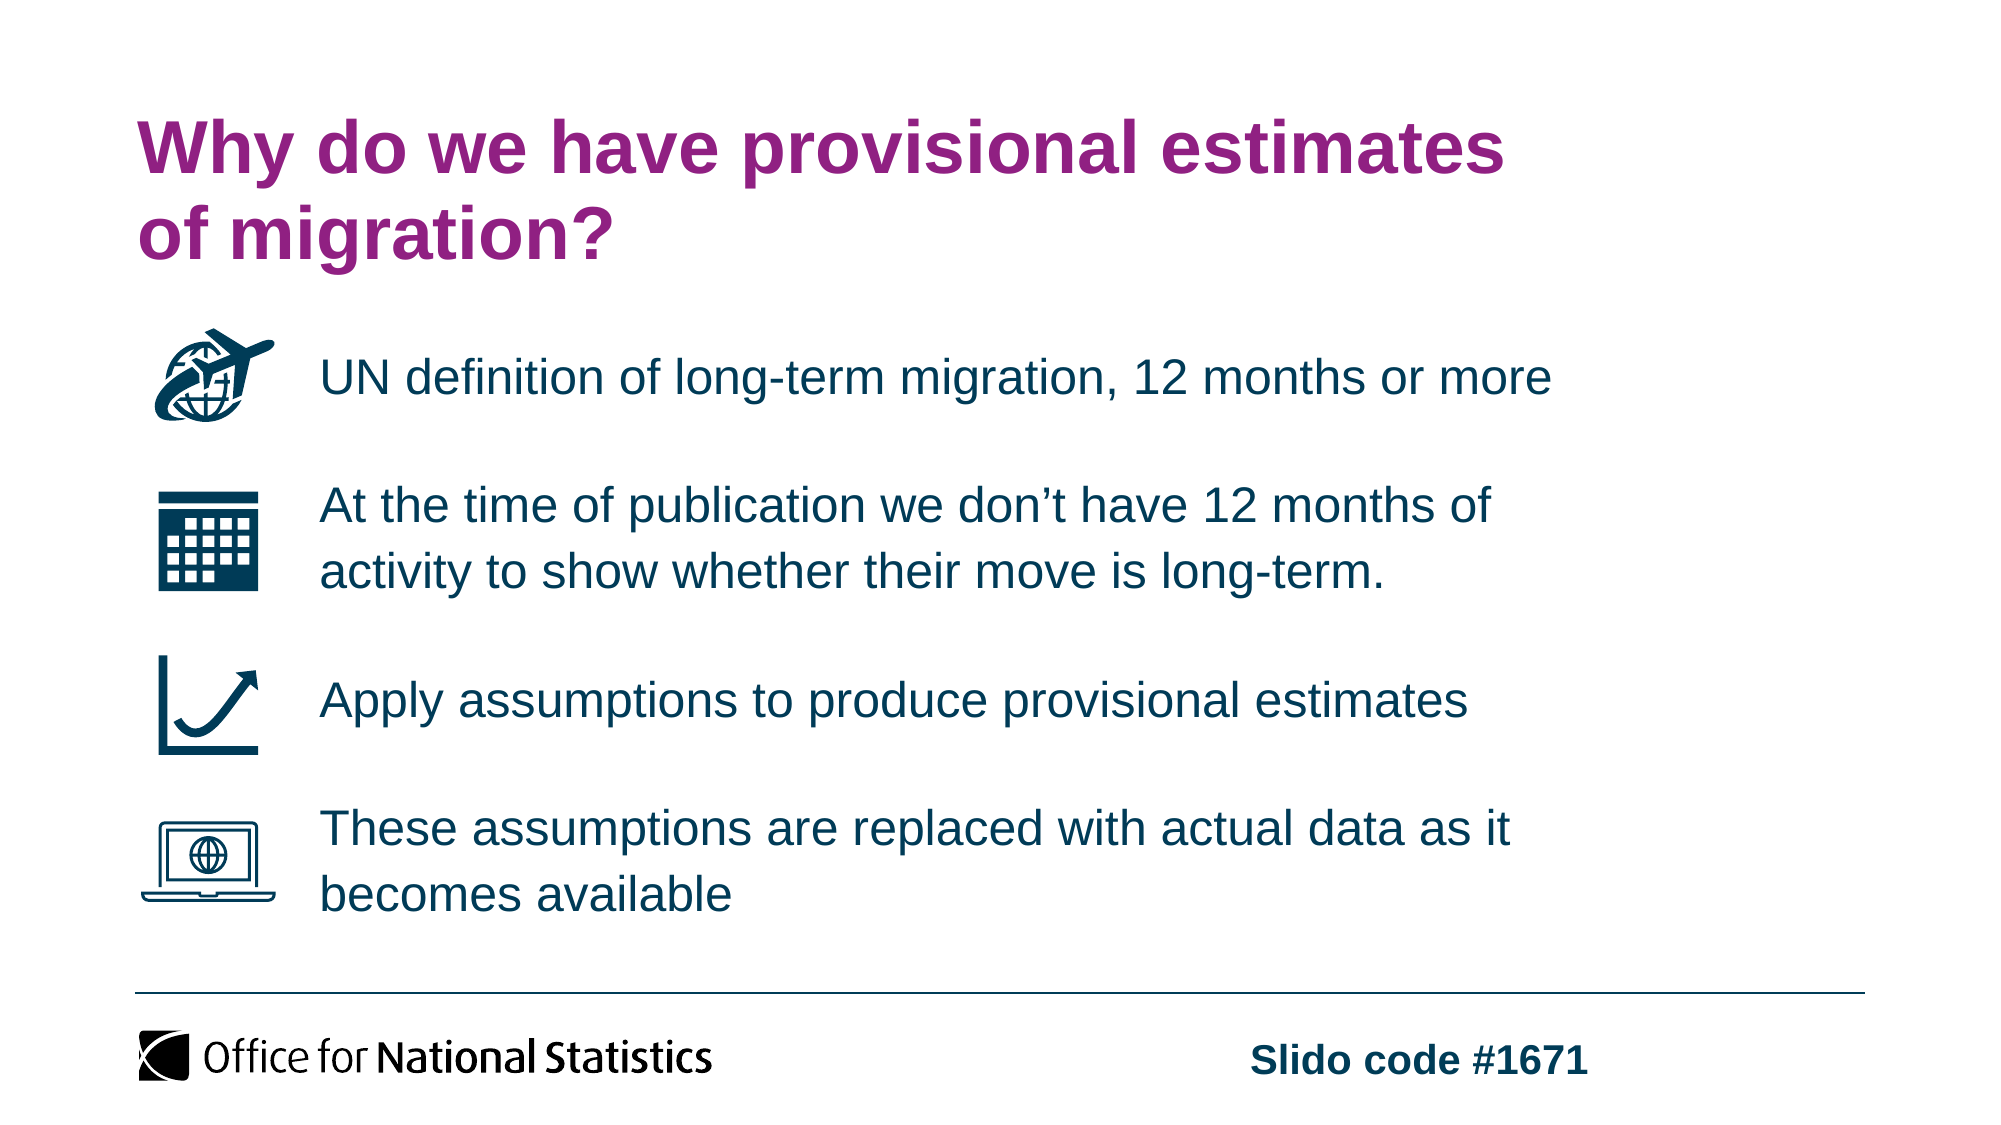

# Why do we have provisional estimates of migration?
UN definition of long-term migration, 12 months or more
At the time of publication we don’t have 12 months of activity to show whether their move is long-term.
Apply assumptions to produce provisional estimates
These assumptions are replaced with actual data as it becomes available
Slido code #1671